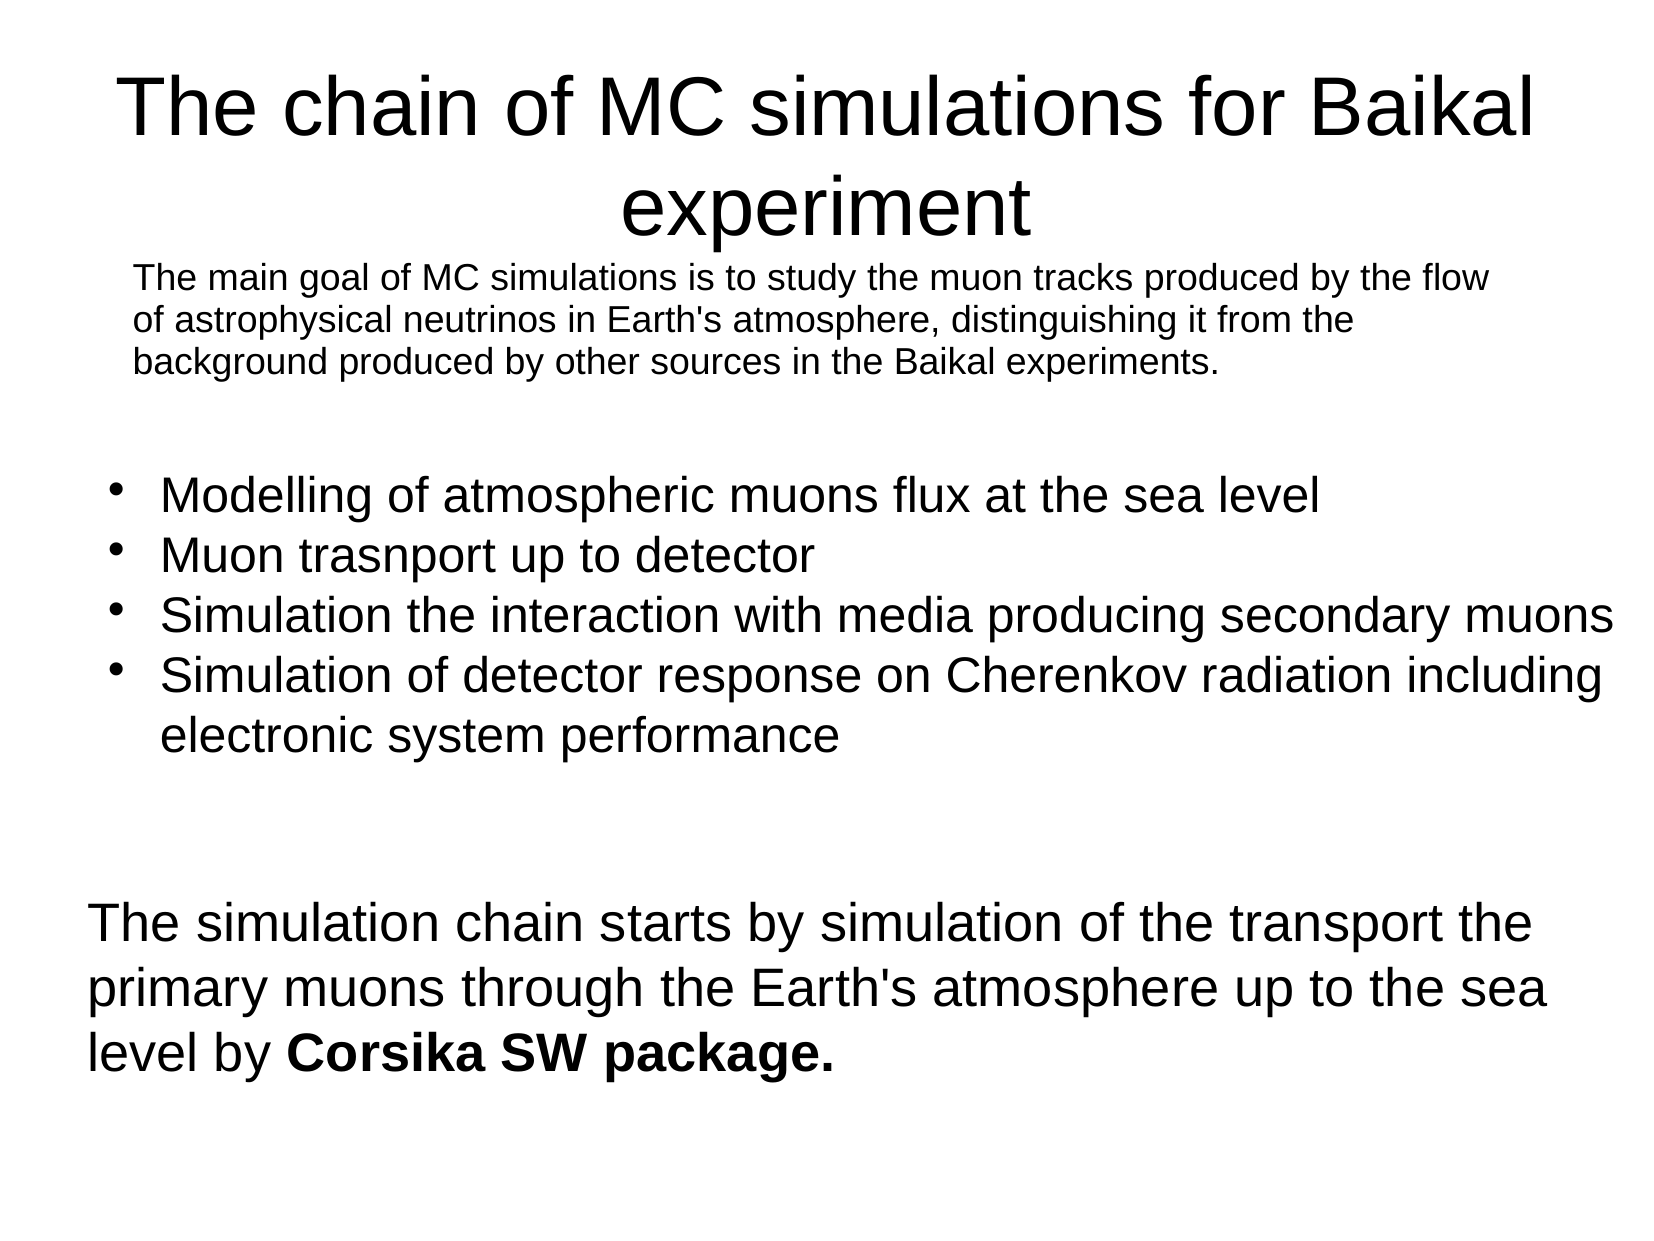

The chain of MC simulations for Baikal experiment
The main goal of MC simulations is to study the muon tracks produced by the flow
of astrophysical neutrinos in Earth's atmosphere, distinguishing it from the background produced by other sources in the Baikal experiments.
Modelling of atmospheric muons flux at the sea level
Muon trasnport up to detector
Simulation the interaction with media producing secondary muons
Simulation of detector response on Cherenkov radiation including electronic system performance
The simulation chain starts by simulation of the transport the primary muons through the Earth's atmosphere up to the sea level by Corsika SW package.